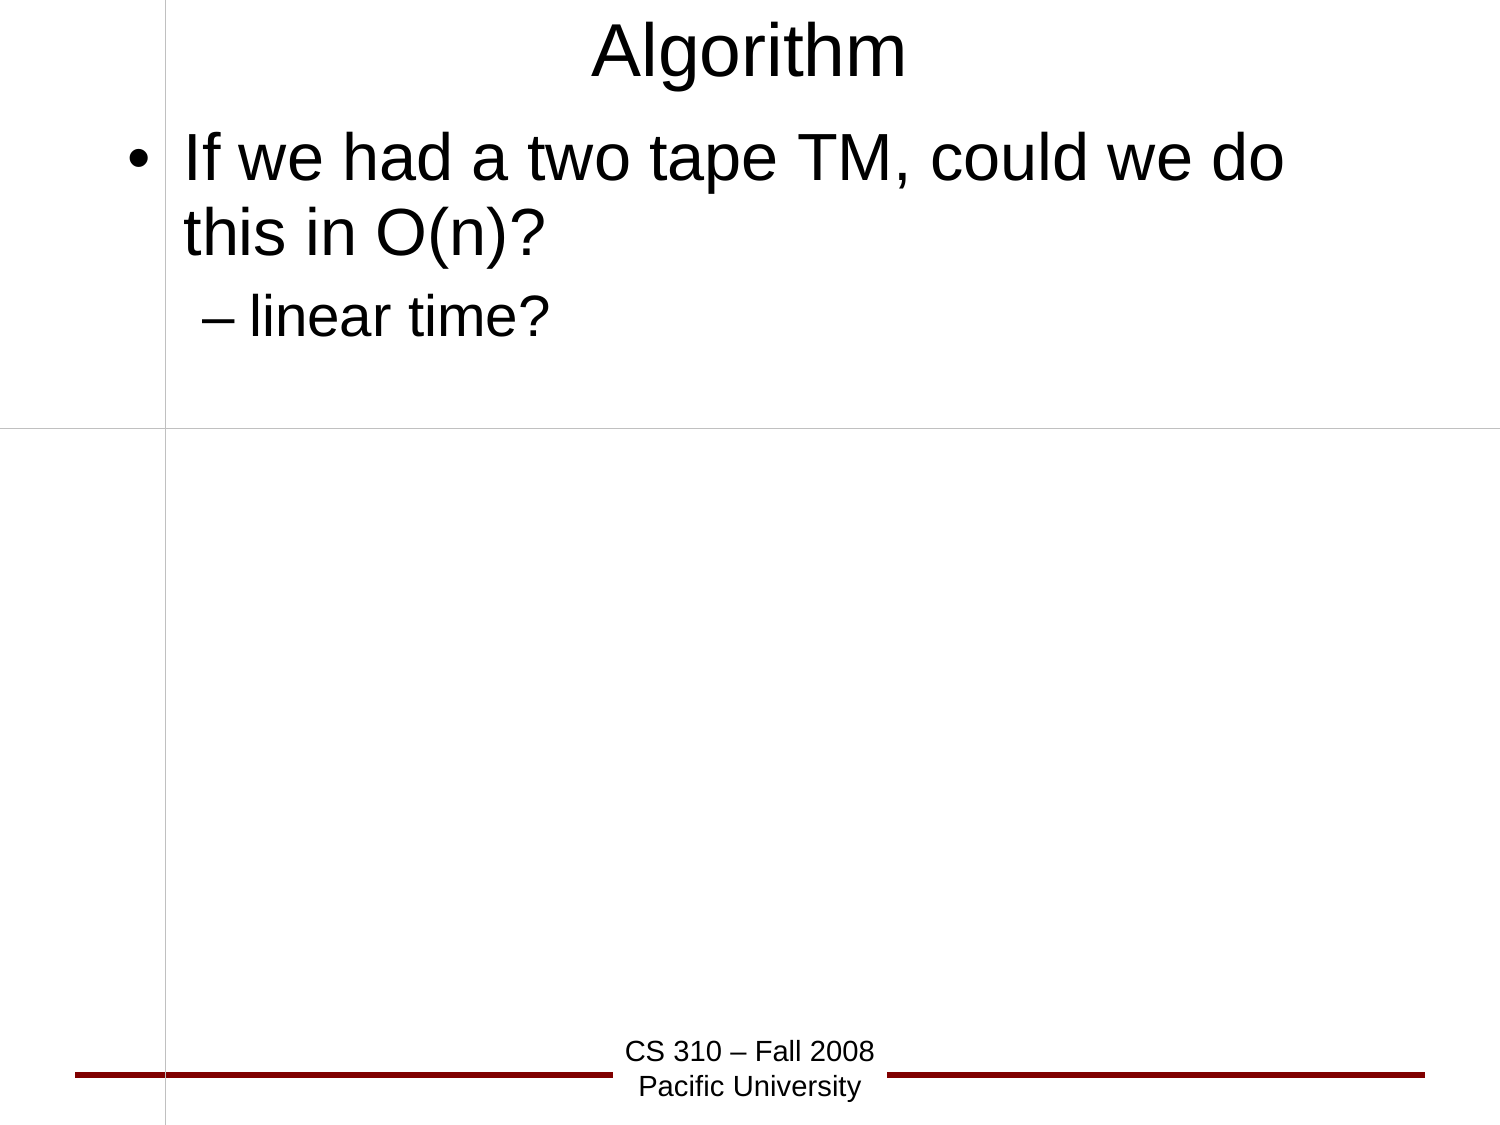

# Algorithm
If we had a two tape TM, could we do this in O(n)?
linear time?